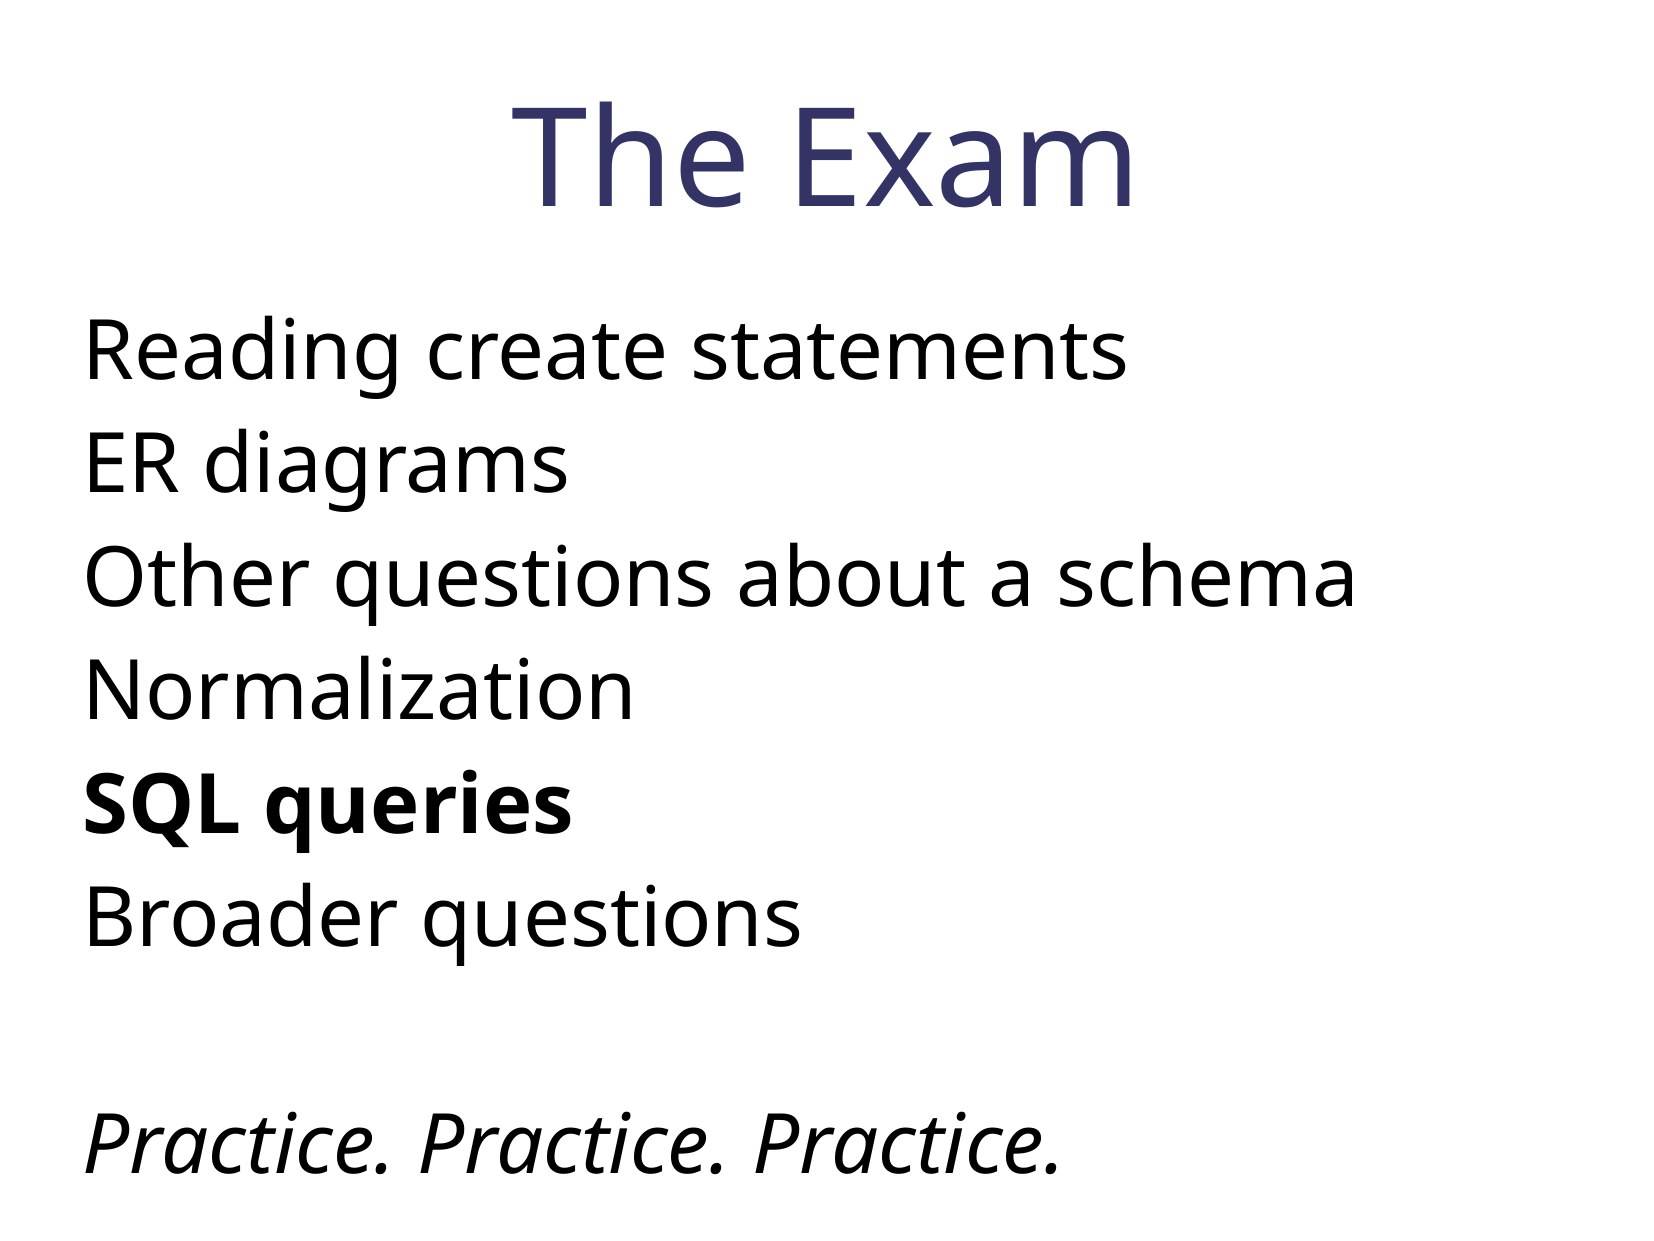

# The Exam
Reading create statements
ER diagrams
Other questions about a schema
Normalization
SQL queries
Broader questions
Practice. Practice. Practice.